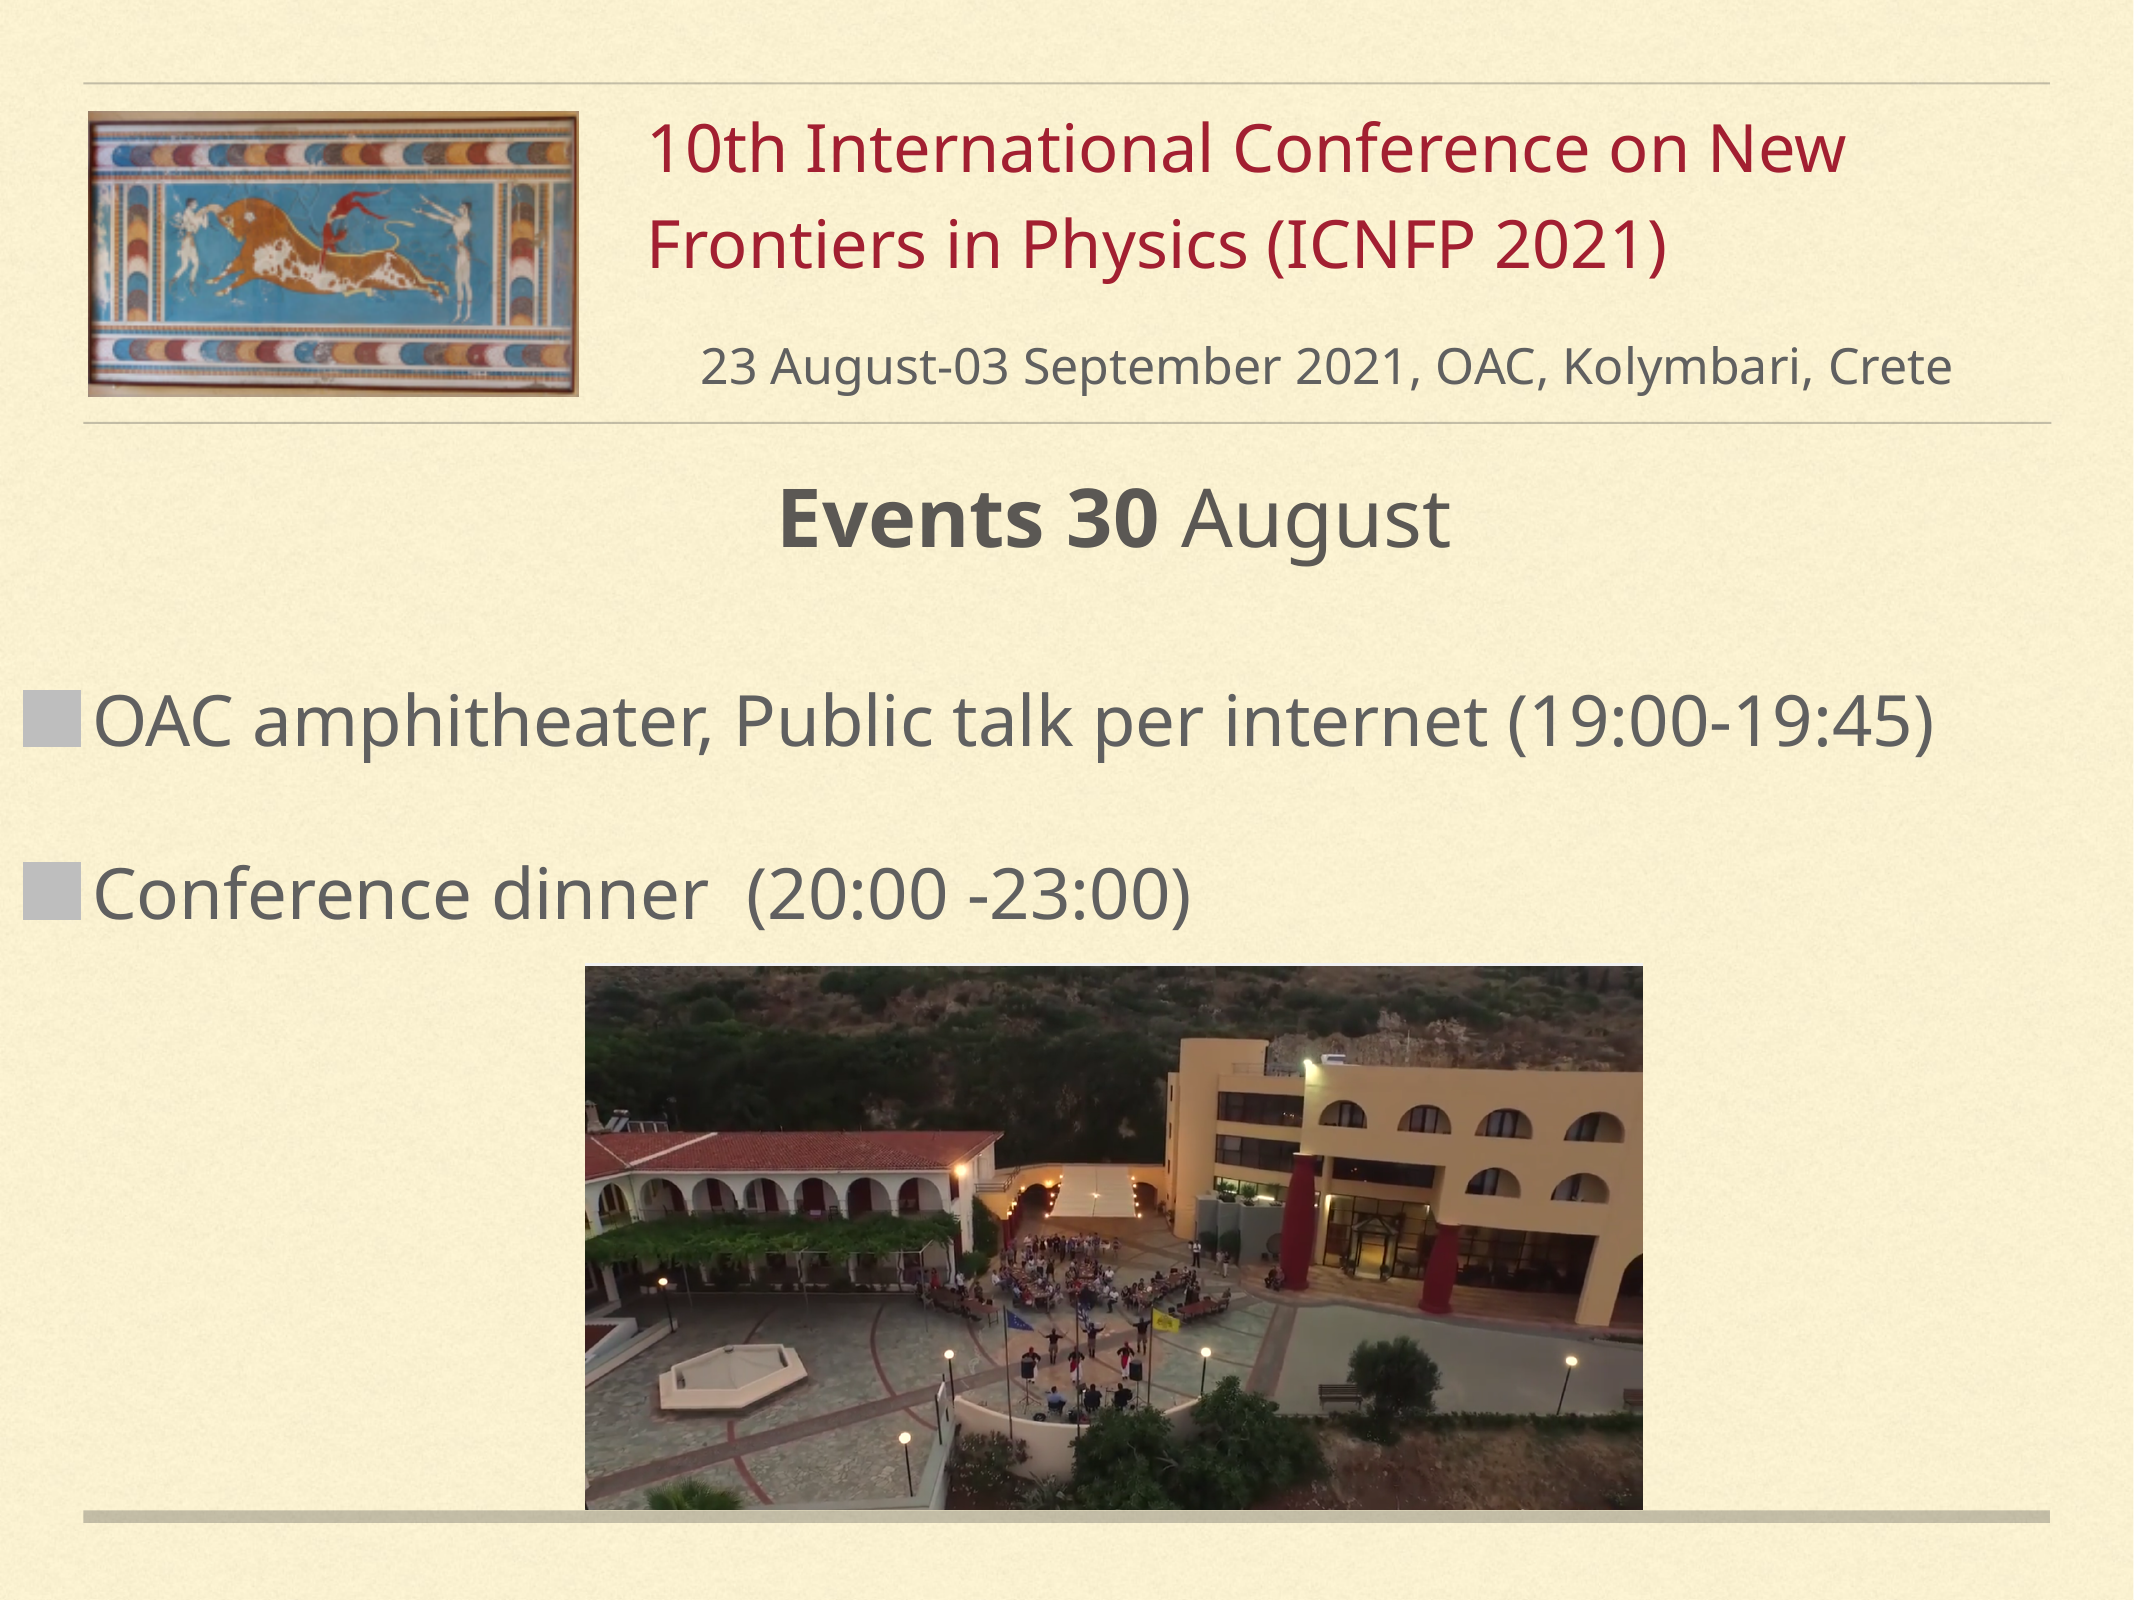

# 10th International Conference on New Frontiers in Physics (ICNFP 2021)
23 August-03 September 2021, OAC, Kolymbari, Crete
Events 30 August
OAC amphitheater, Public talk per internet (19:00-19:45)
Conference dinner (20:00 -23:00)